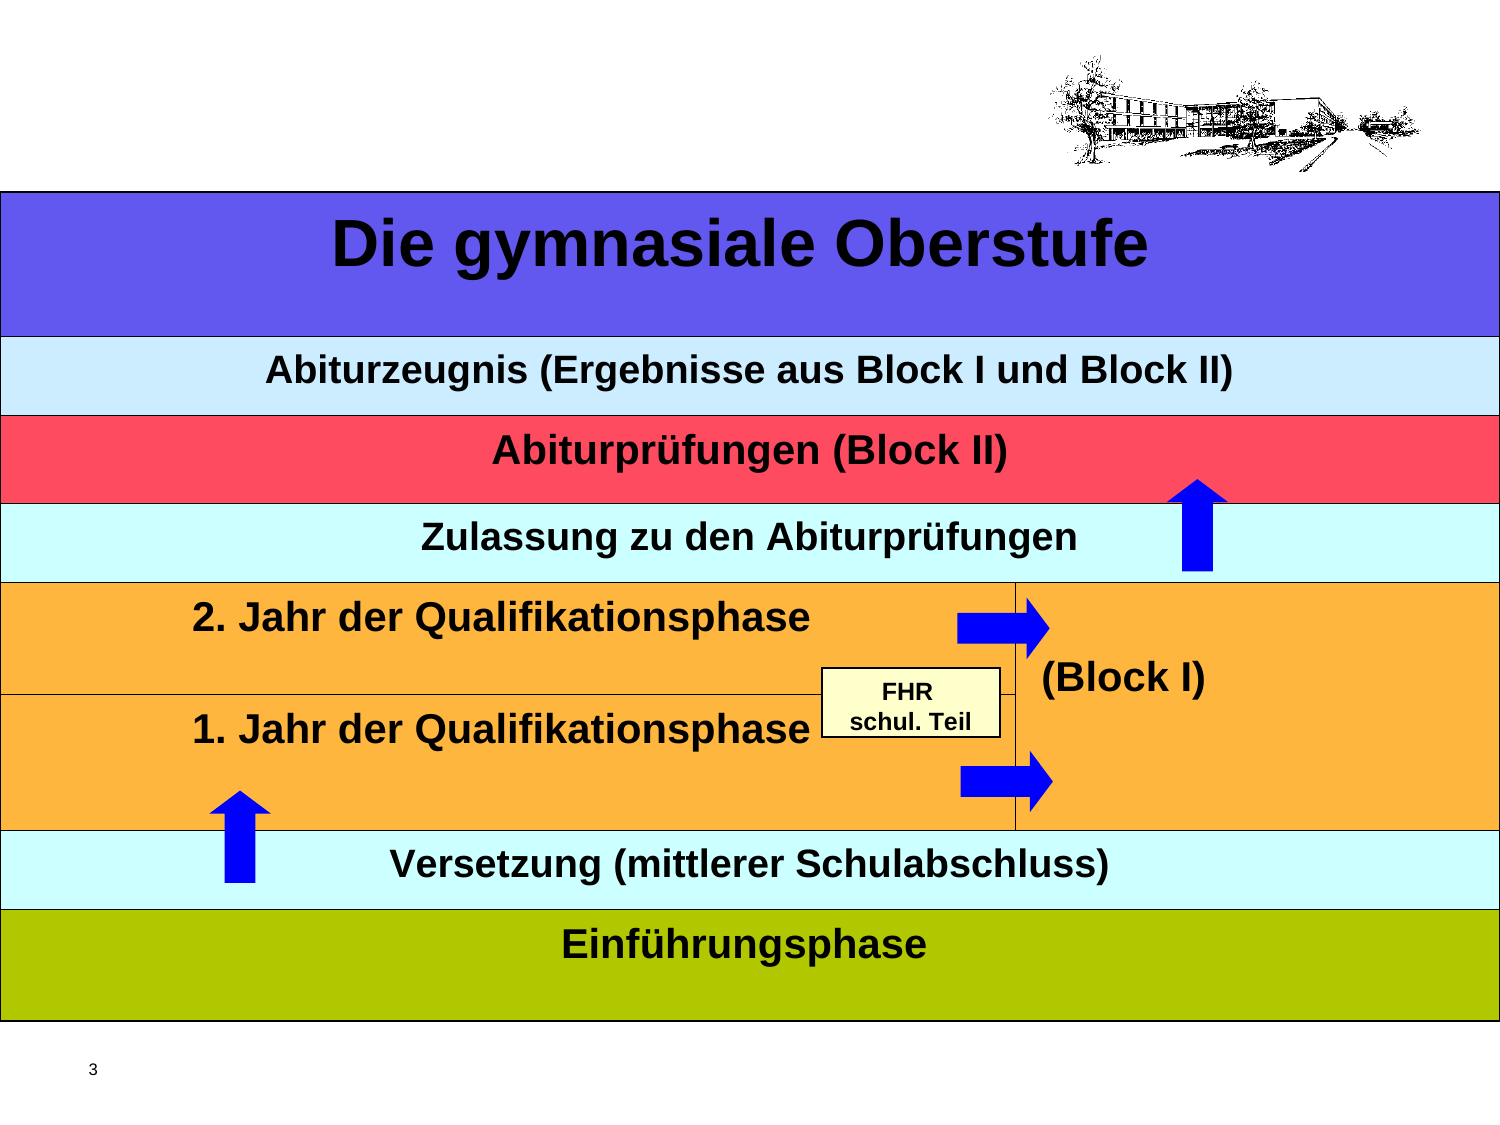

| Die gymnasiale Oberstufe | |
| --- | --- |
| Abiturzeugnis (Ergebnisse aus Block I und Block II) | |
| Abiturprüfungen (Block II) | |
| Zulassung zu den Abiturprüfungen | |
| 2. Jahr der Qualifikationsphase | (Block I) |
| 1. Jahr der Qualifikationsphase | |
| Versetzung (mittlerer Schulabschluss) | |
| Einführungsphase | |
#
FHR
schul. Teil
2